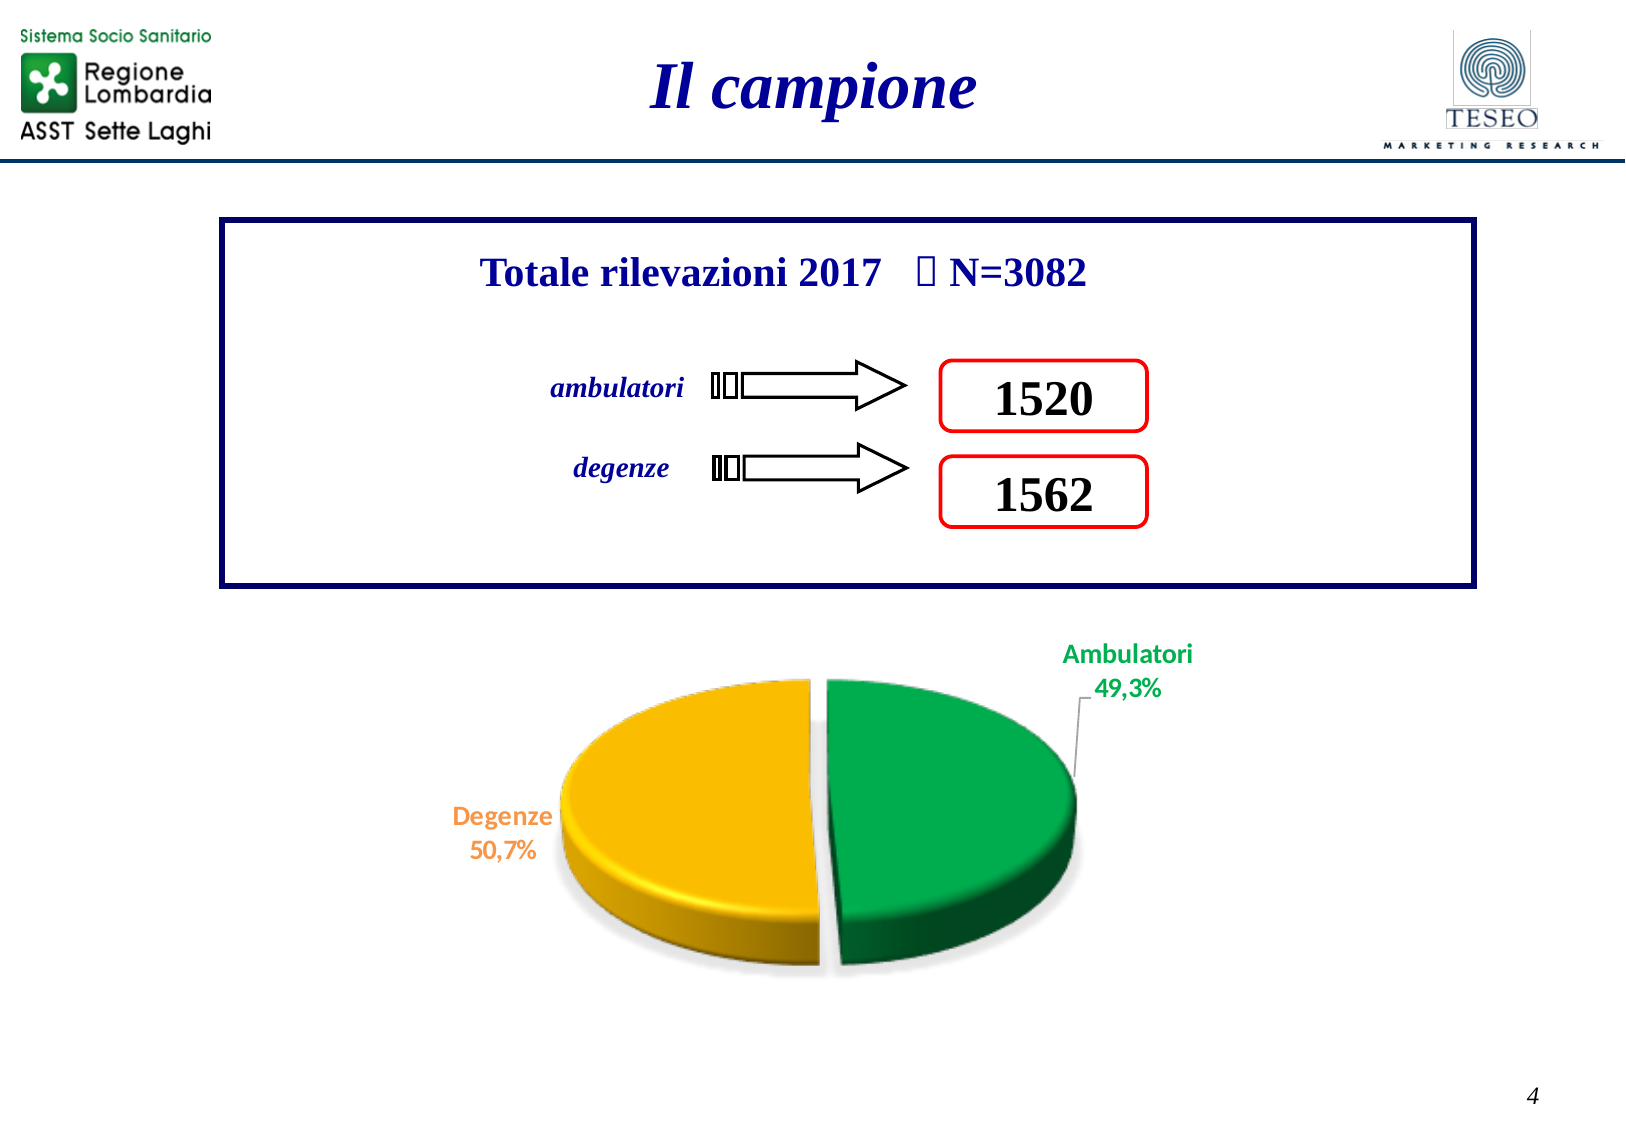

Il campione
Totale rilevazioni 2017  N=3082
ambulatori
1520
degenze
1562